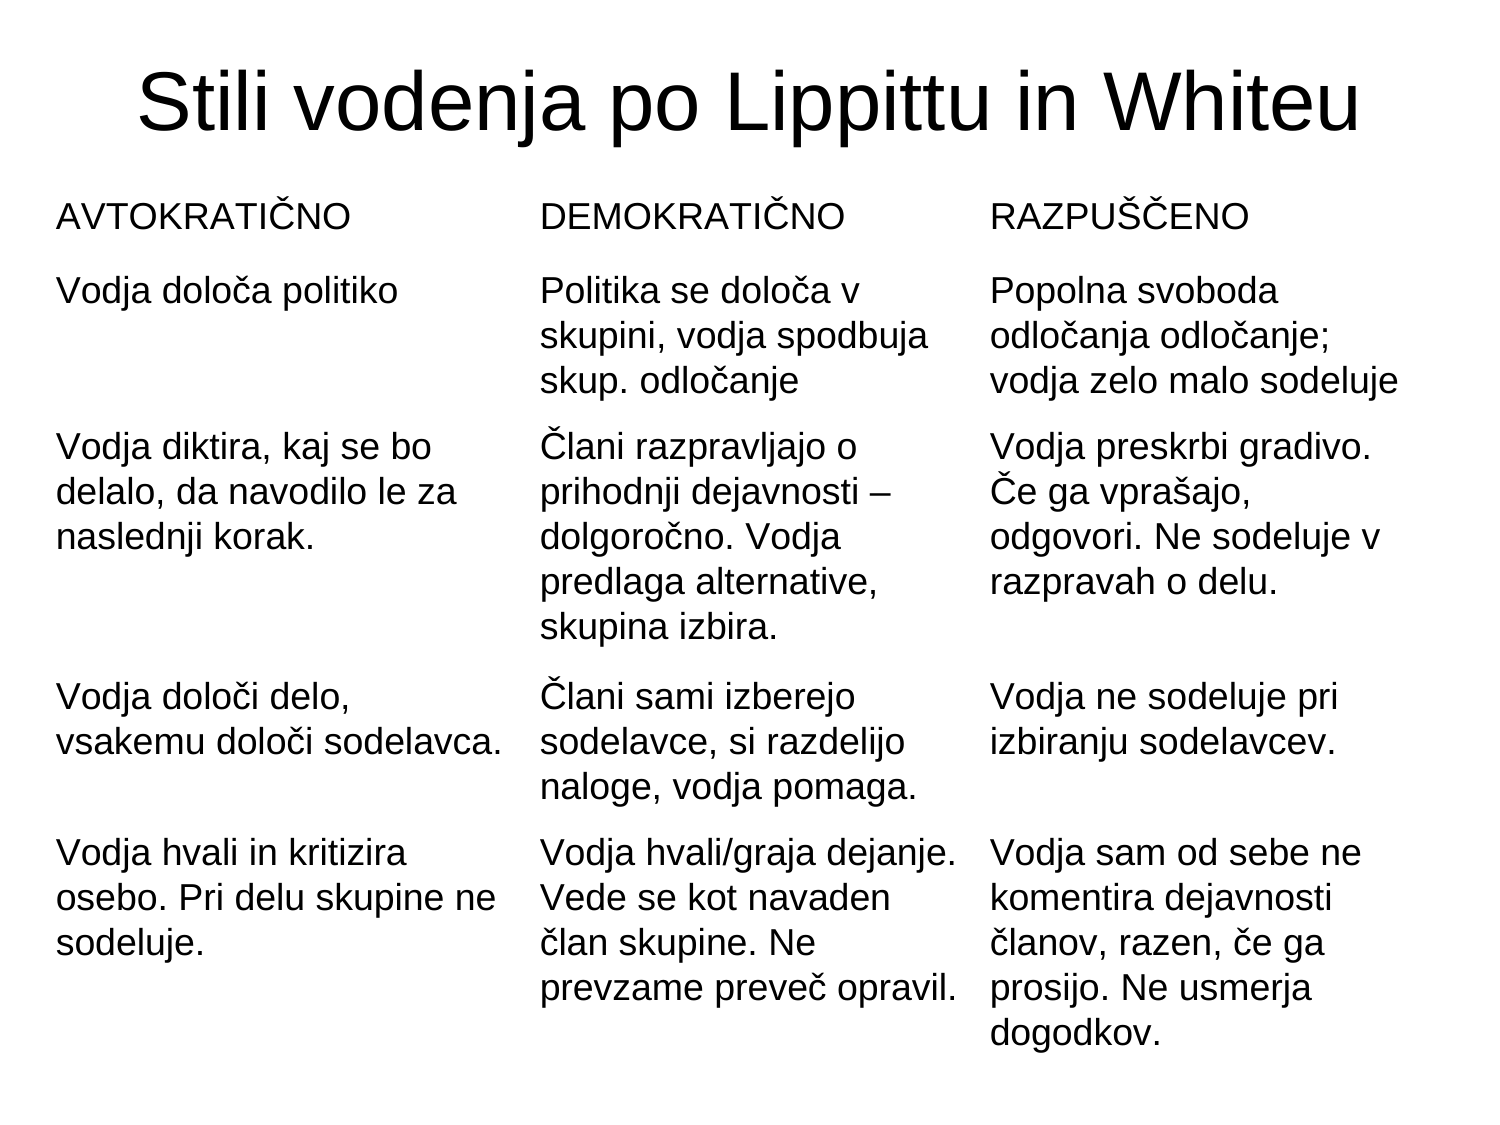

# Stili vodenja po Lippittu in Whiteu
| AVTOKRATIČNO | DEMOKRATIČNO | RAZPUŠČENO |
| --- | --- | --- |
| Vodja določa politiko | Politika se določa v skupini, vodja spodbuja skup. odločanje | Popolna svoboda odločanja odločanje; vodja zelo malo sodeluje |
| Vodja diktira, kaj se bo delalo, da navodilo le za naslednji korak. | Člani razpravljajo o prihodnji dejavnosti – dolgoročno. Vodja predlaga alternative, skupina izbira. | Vodja preskrbi gradivo. Če ga vprašajo, odgovori. Ne sodeluje v razpravah o delu. |
| Vodja določi delo, vsakemu določi sodelavca. | Člani sami izberejo sodelavce, si razdelijo naloge, vodja pomaga. | Vodja ne sodeluje pri izbiranju sodelavcev. |
| Vodja hvali in kritizira osebo. Pri delu skupine ne sodeluje. | Vodja hvali/graja dejanje. Vede se kot navaden član skupine. Ne prevzame preveč opravil. | Vodja sam od sebe ne komentira dejavnosti članov, razen, če ga prosijo. Ne usmerja dogodkov. |